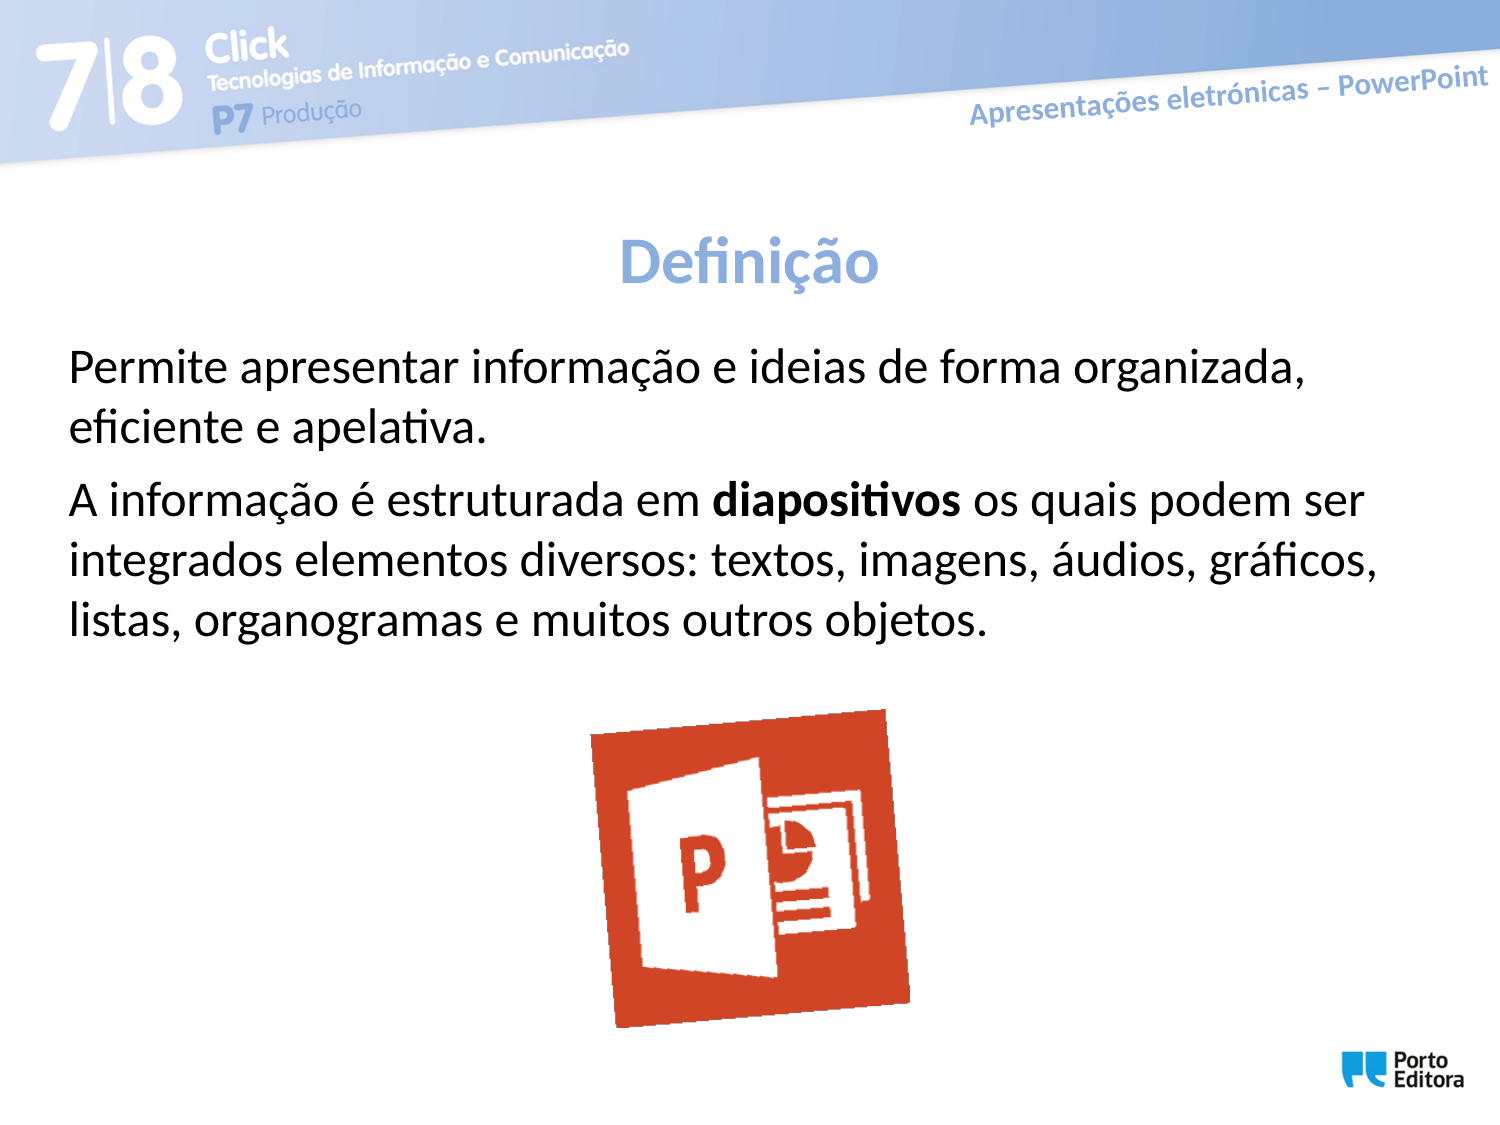

Apresentações eletrónicas – PowerPoint
Definição
Permite apresentar informação e ideias de forma organizada, eficiente e apelativa.
A informação é estruturada em diapositivos os quais podem ser integrados elementos diversos: textos, imagens, áudios, gráficos, listas, organogramas e muitos outros objetos.